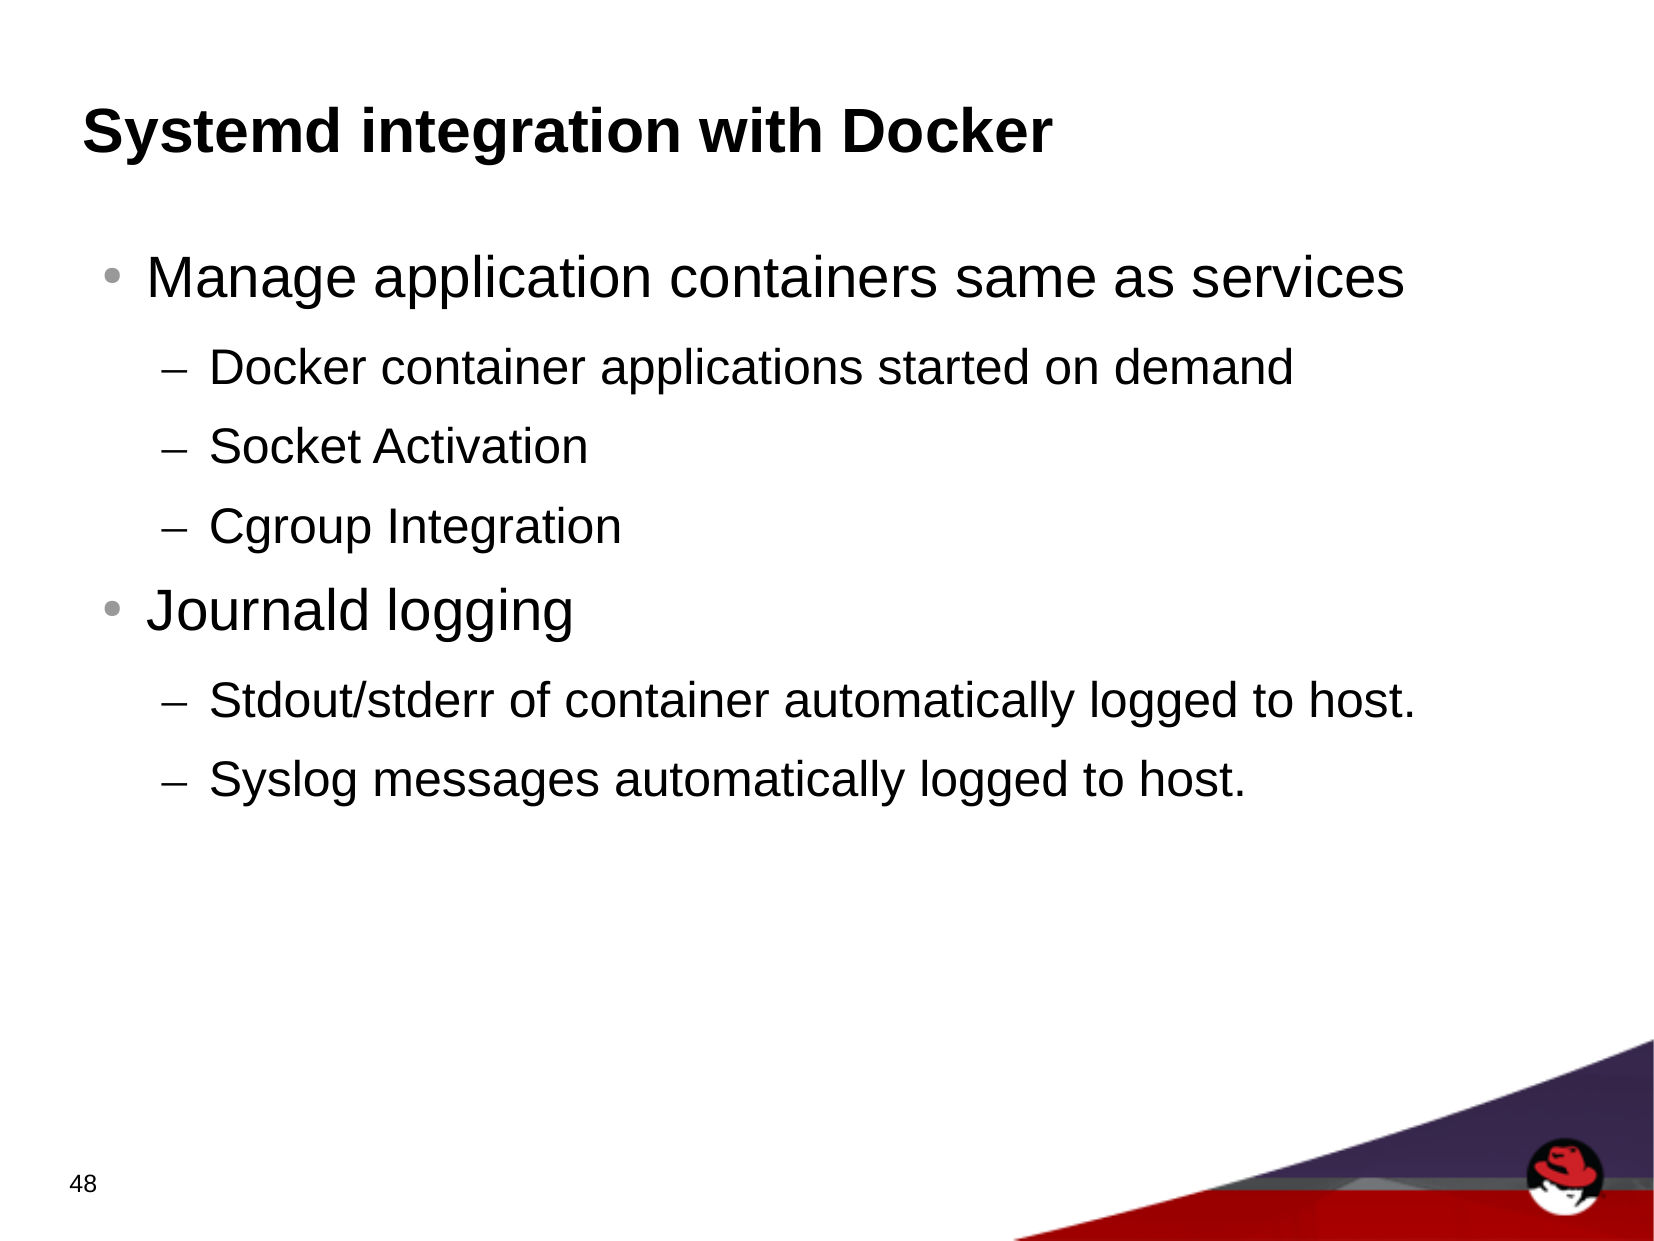

# Systemd integration with Docker
Manage application containers same as services
Docker container applications started on demand
Socket Activation
Cgroup Integration
Journald logging
Stdout/stderr of container automatically logged to host.
Syslog messages automatically logged to host.